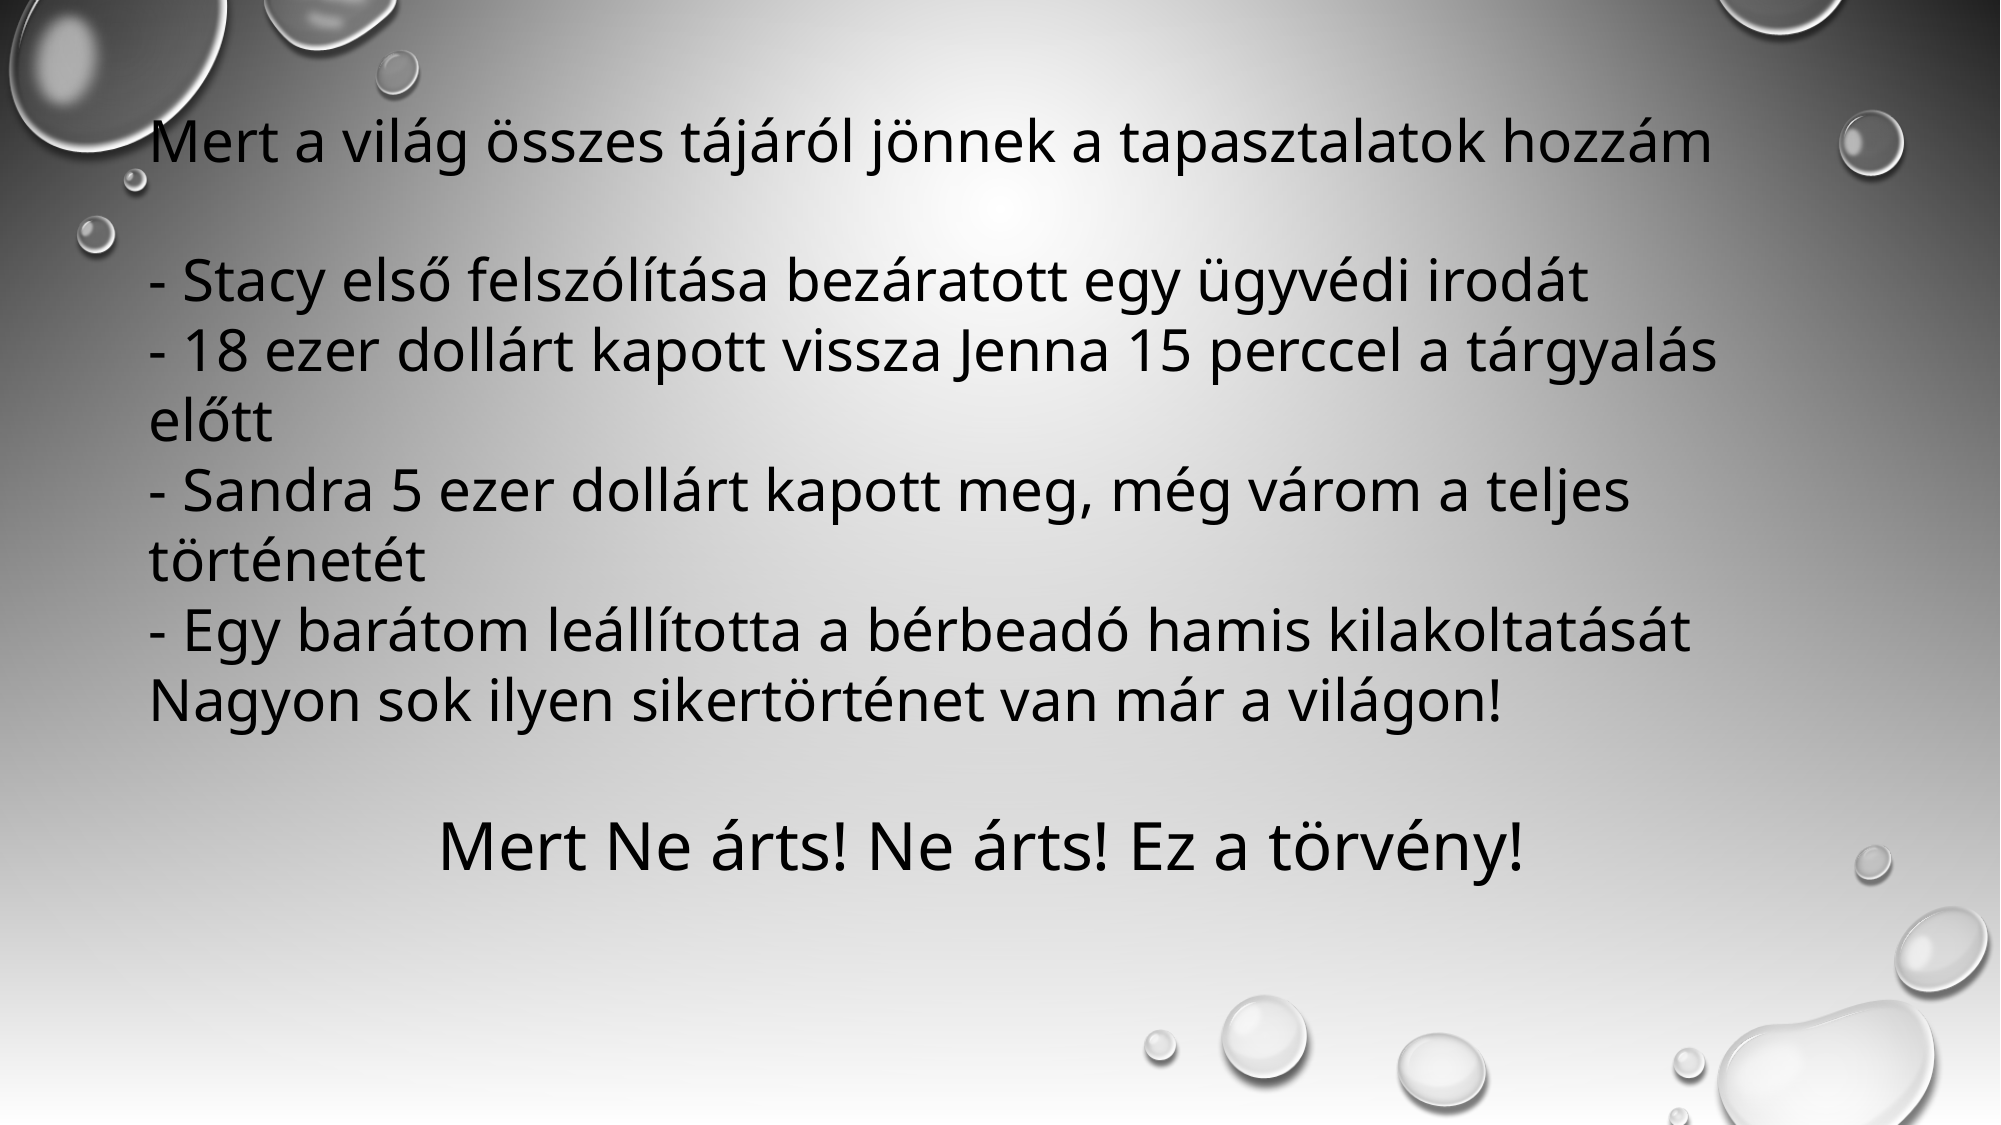

Mert a világ összes tájáról jönnek a tapasztalatok hozzám
- Stacy első felszólítása bezáratott egy ügyvédi irodát
- 18 ezer dollárt kapott vissza Jenna 15 perccel a tárgyalás előtt
- Sandra 5 ezer dollárt kapott meg, még várom a teljes történetét
- Egy barátom leállította a bérbeadó hamis kilakoltatását
Nagyon sok ilyen sikertörténet van már a világon!
Mert Ne árts! Ne árts! Ez a törvény!